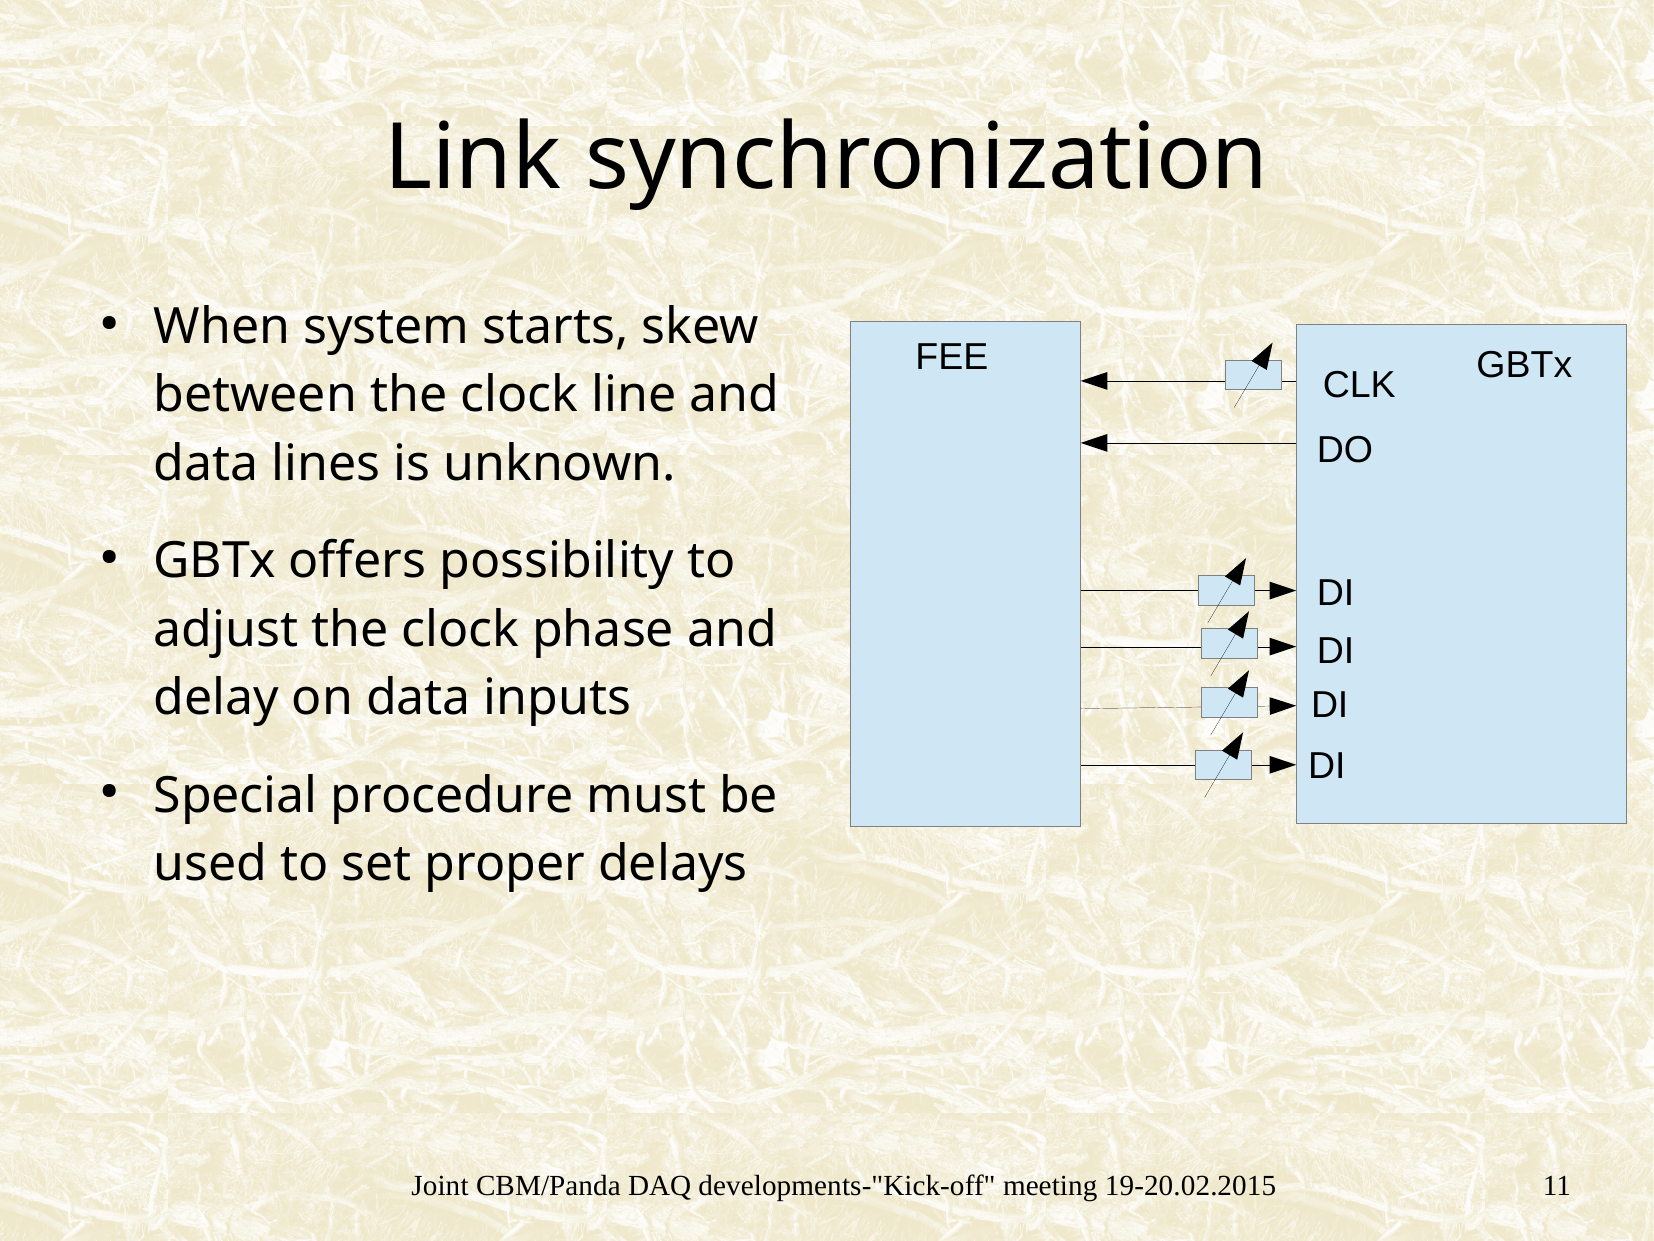

# Link synchronization
When system starts, skew between the clock line and data lines is unknown.
GBTx offers possibility to adjust the clock phase and delay on data inputs
Special procedure must be
used to set proper delays
FEE
GBTx
CLK
DO
DI
DI
DI
DI
Joint CBM/Panda DAQ developments-"Kick-off" meeting 19-20.02.2015
11